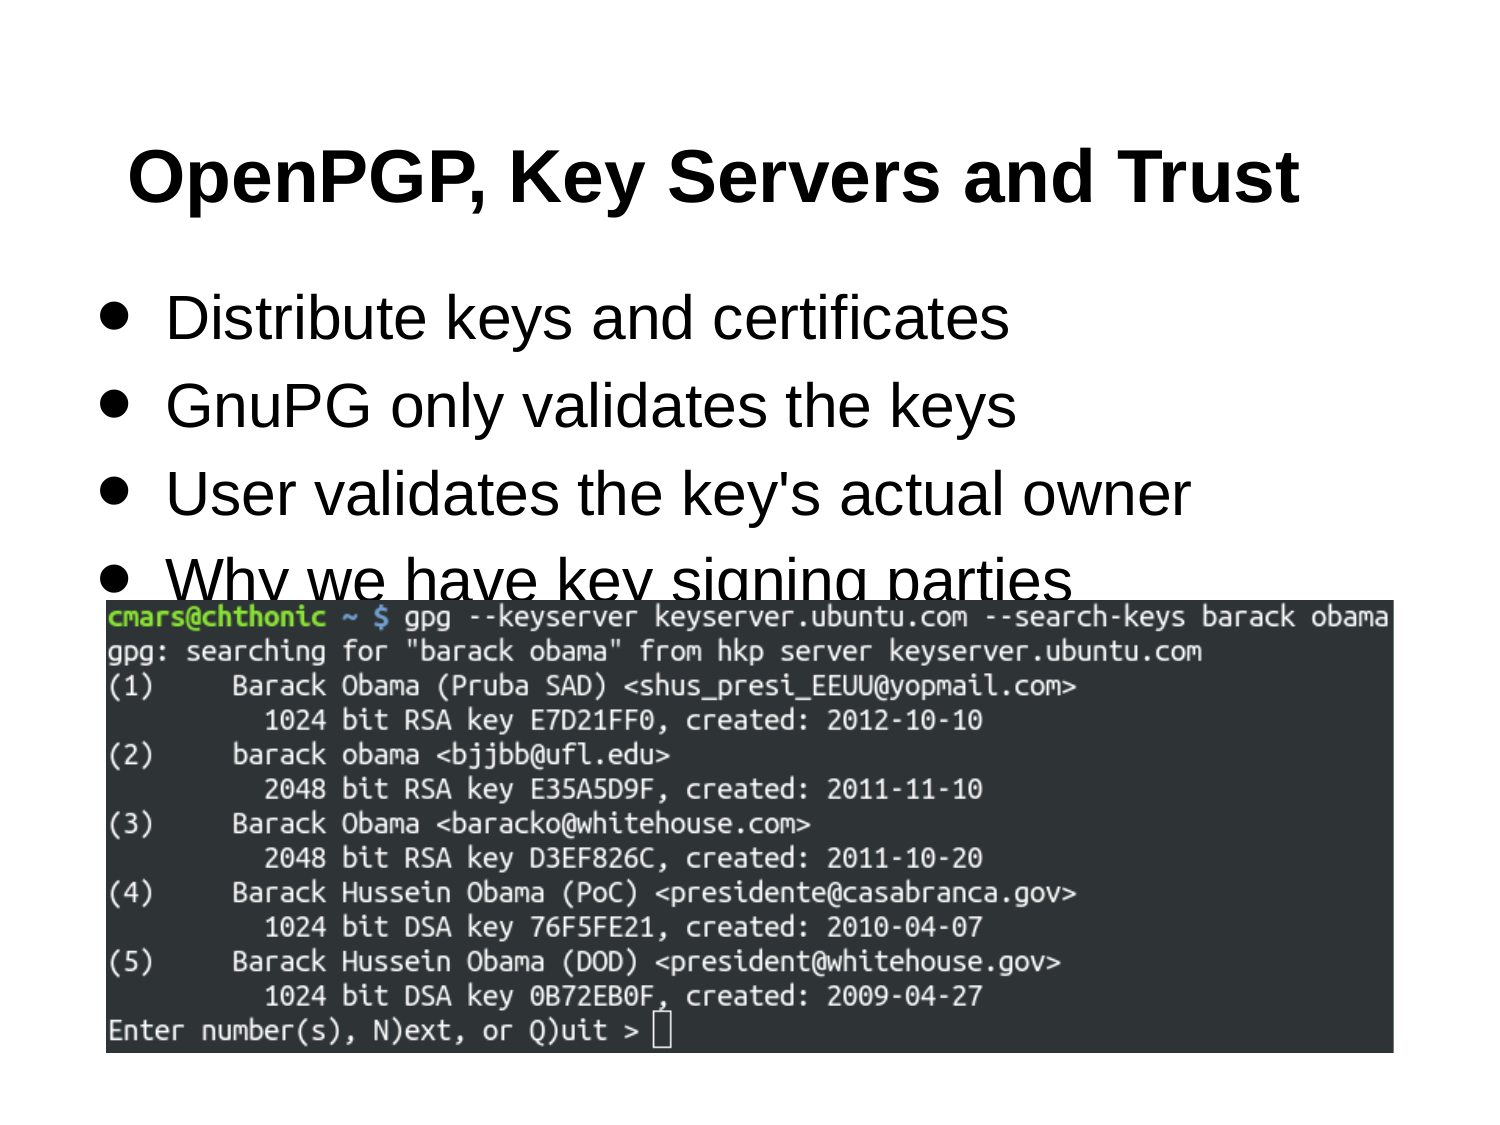

# OpenPGP, Key Servers and Trust
Distribute keys and certificates
GnuPG only validates the keys
User validates the key's actual owner
Why we have key signing parties